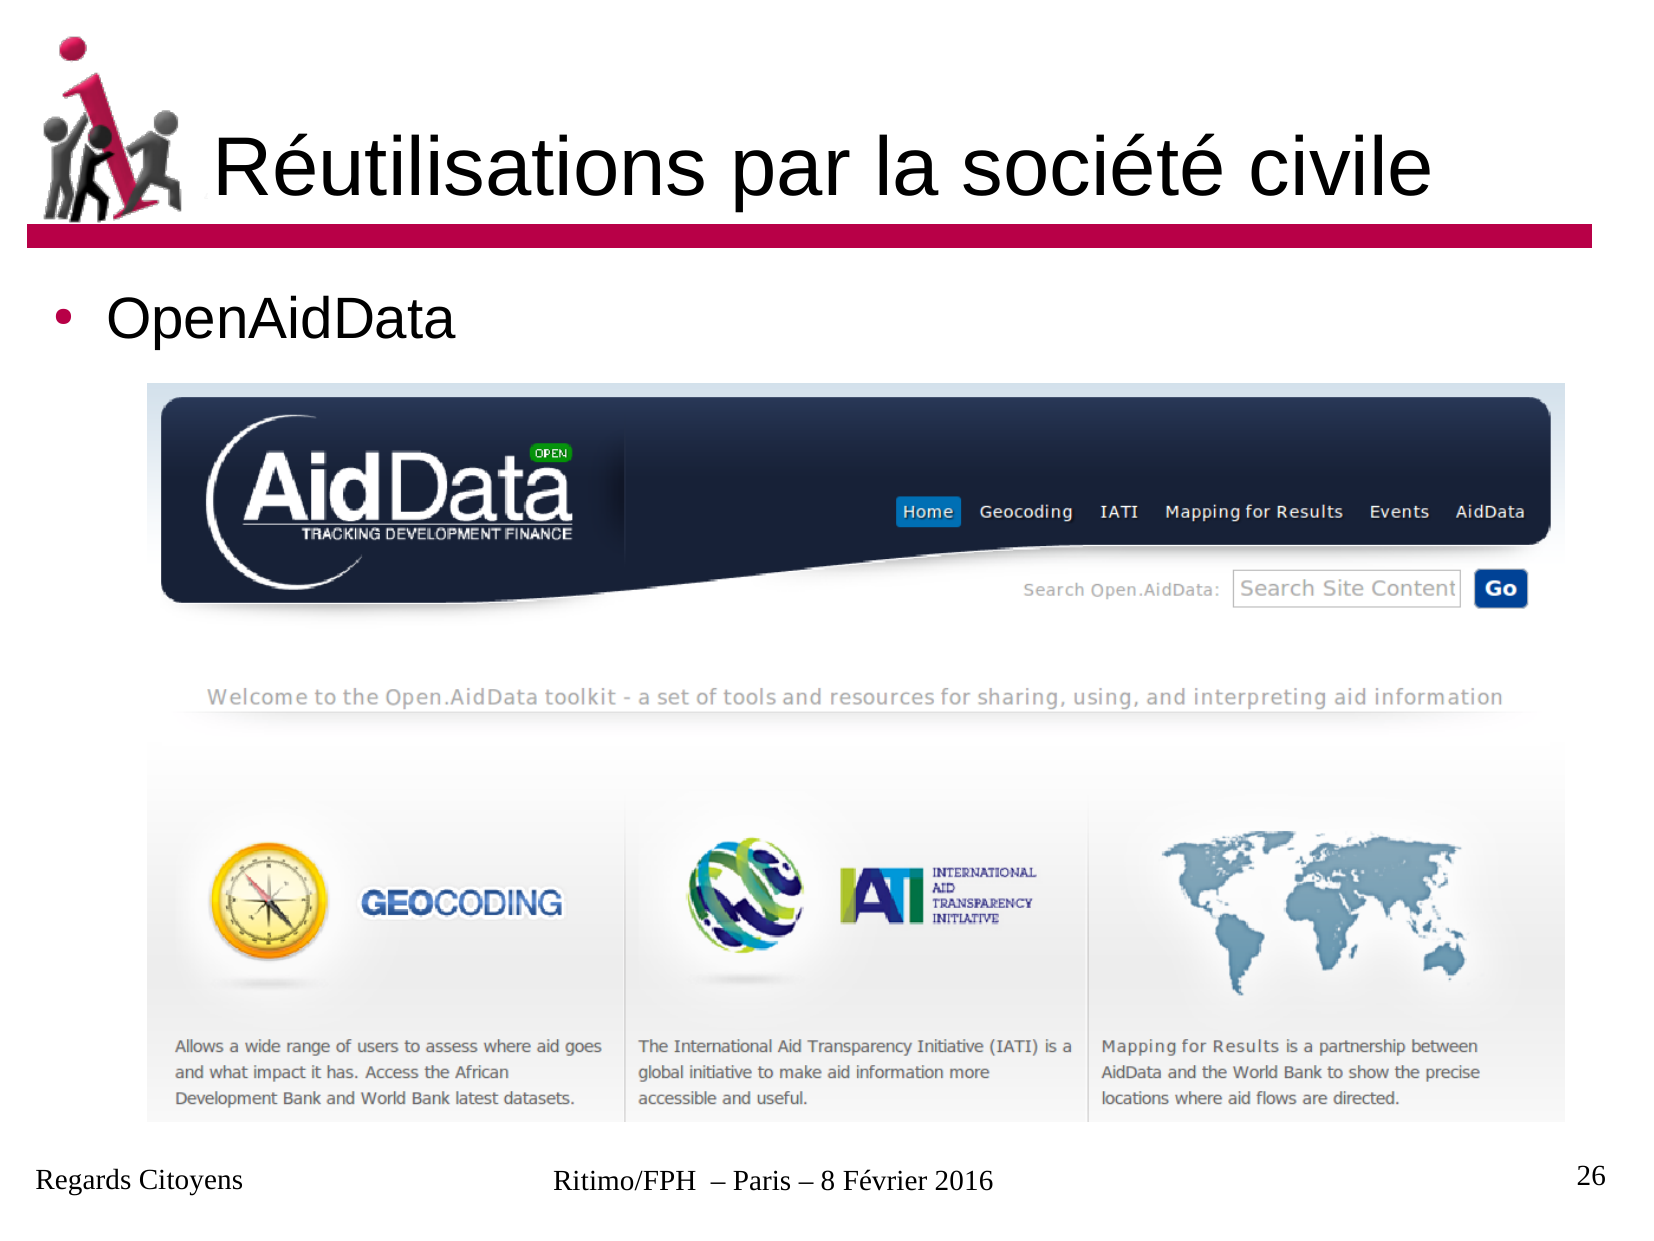

# Réutilisations par la société civile
OpenAidData
26